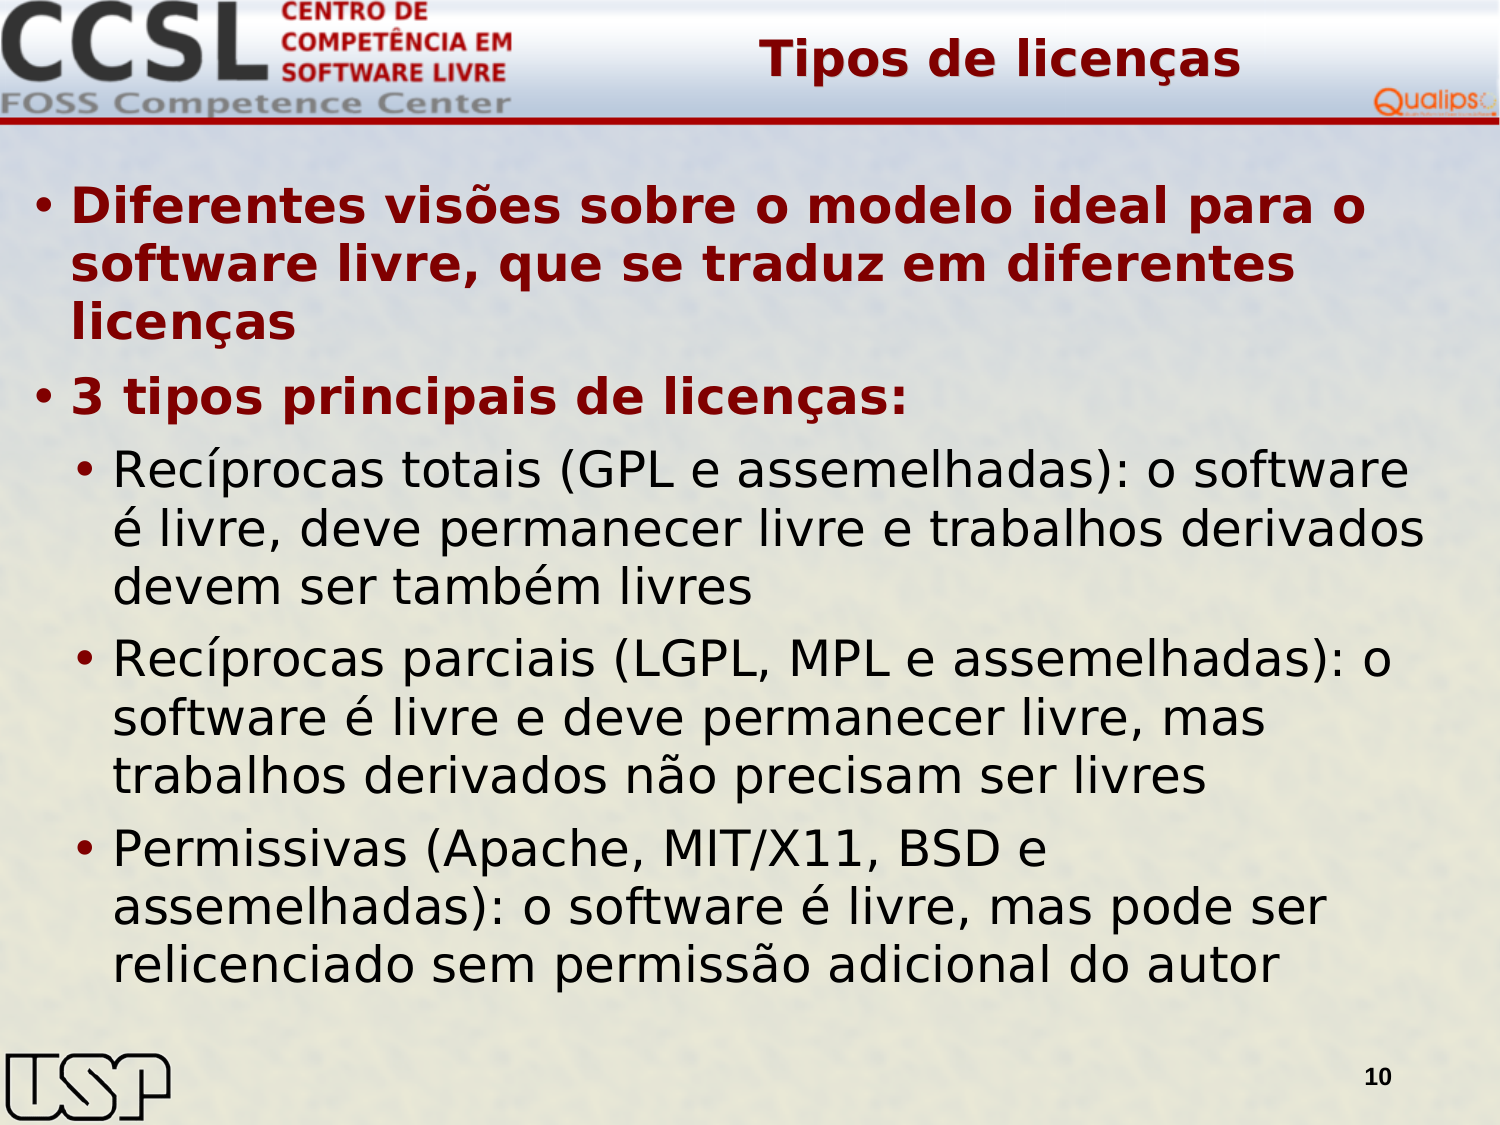

# Tipos de licenças
Diferentes visões sobre o modelo ideal para o software livre, que se traduz em diferentes licenças
3 tipos principais de licenças:
Recíprocas totais (GPL e assemelhadas): o software é livre, deve permanecer livre e trabalhos derivados devem ser também livres
Recíprocas parciais (LGPL, MPL e assemelhadas): o software é livre e deve permanecer livre, mas trabalhos derivados não precisam ser livres
Permissivas (Apache, MIT/X11, BSD e assemelhadas): o software é livre, mas pode ser relicenciado sem permissão adicional do autor